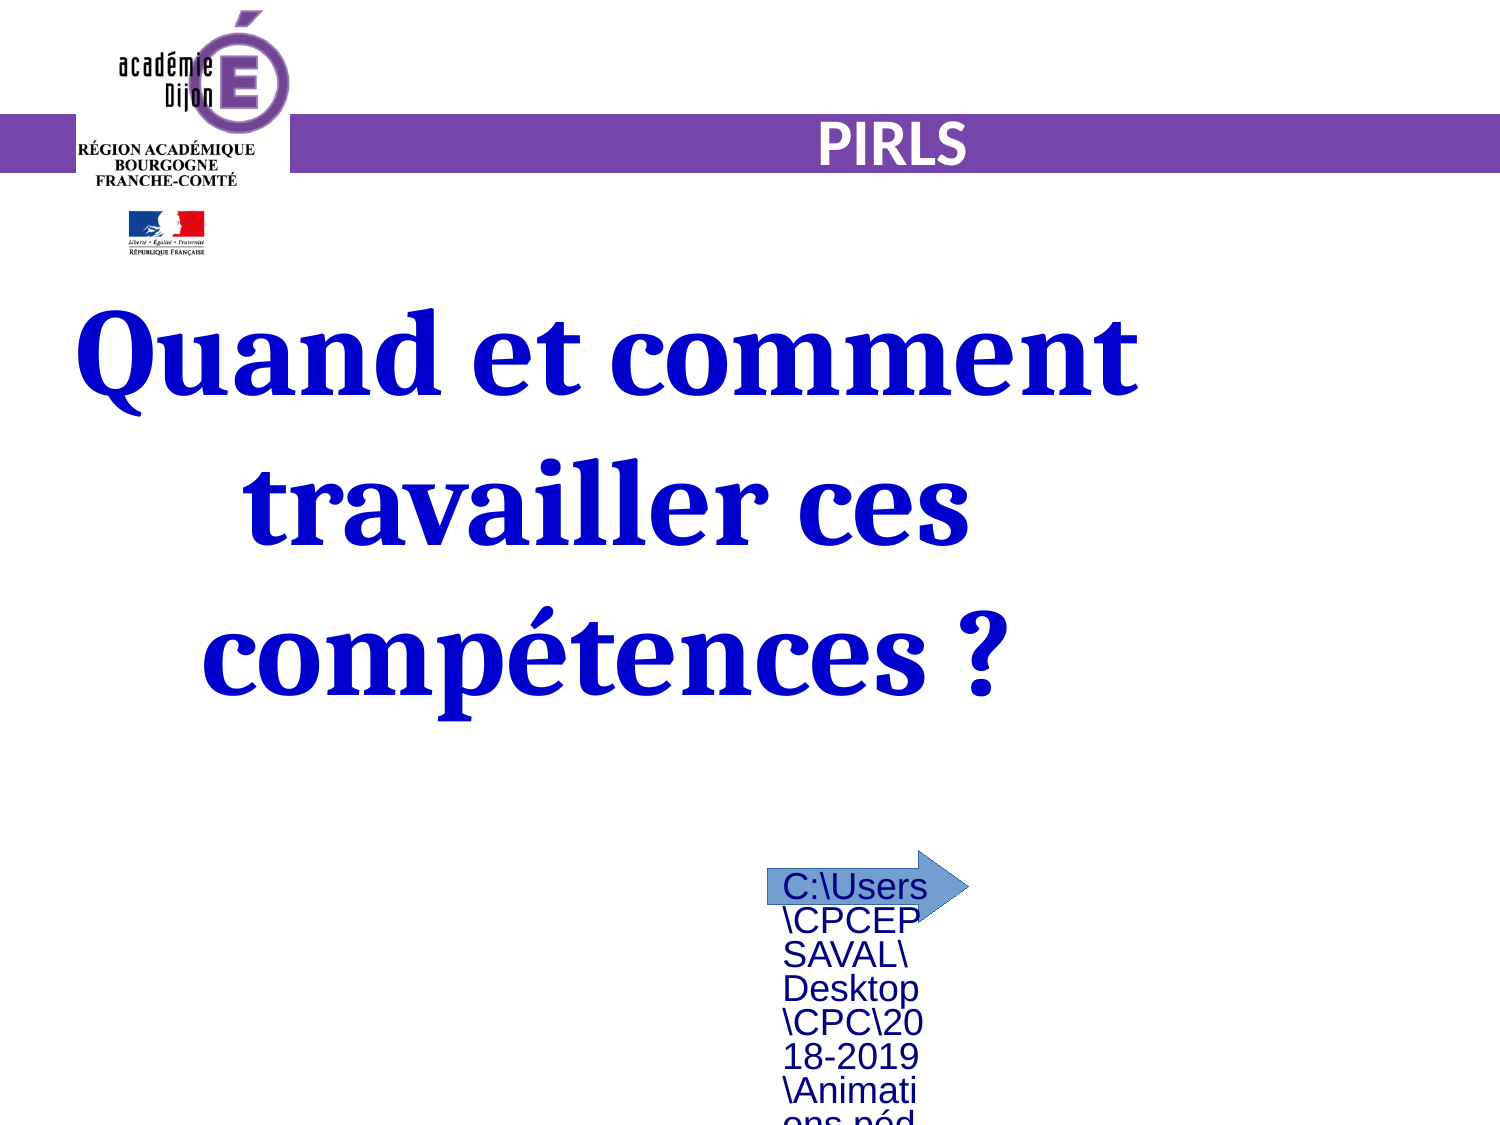

# PIRLS
Quand et comment travailler ces compétences ?
C:\Users\CPCEPSAVAL\Desktop\CPC\2018-2019\Animations pédagogiques 18-19\Français cycle 3\présentiel français C3 mars 2019\recherches-en-education-pirls-a-la-recherche-de-nourriture-video.mp4